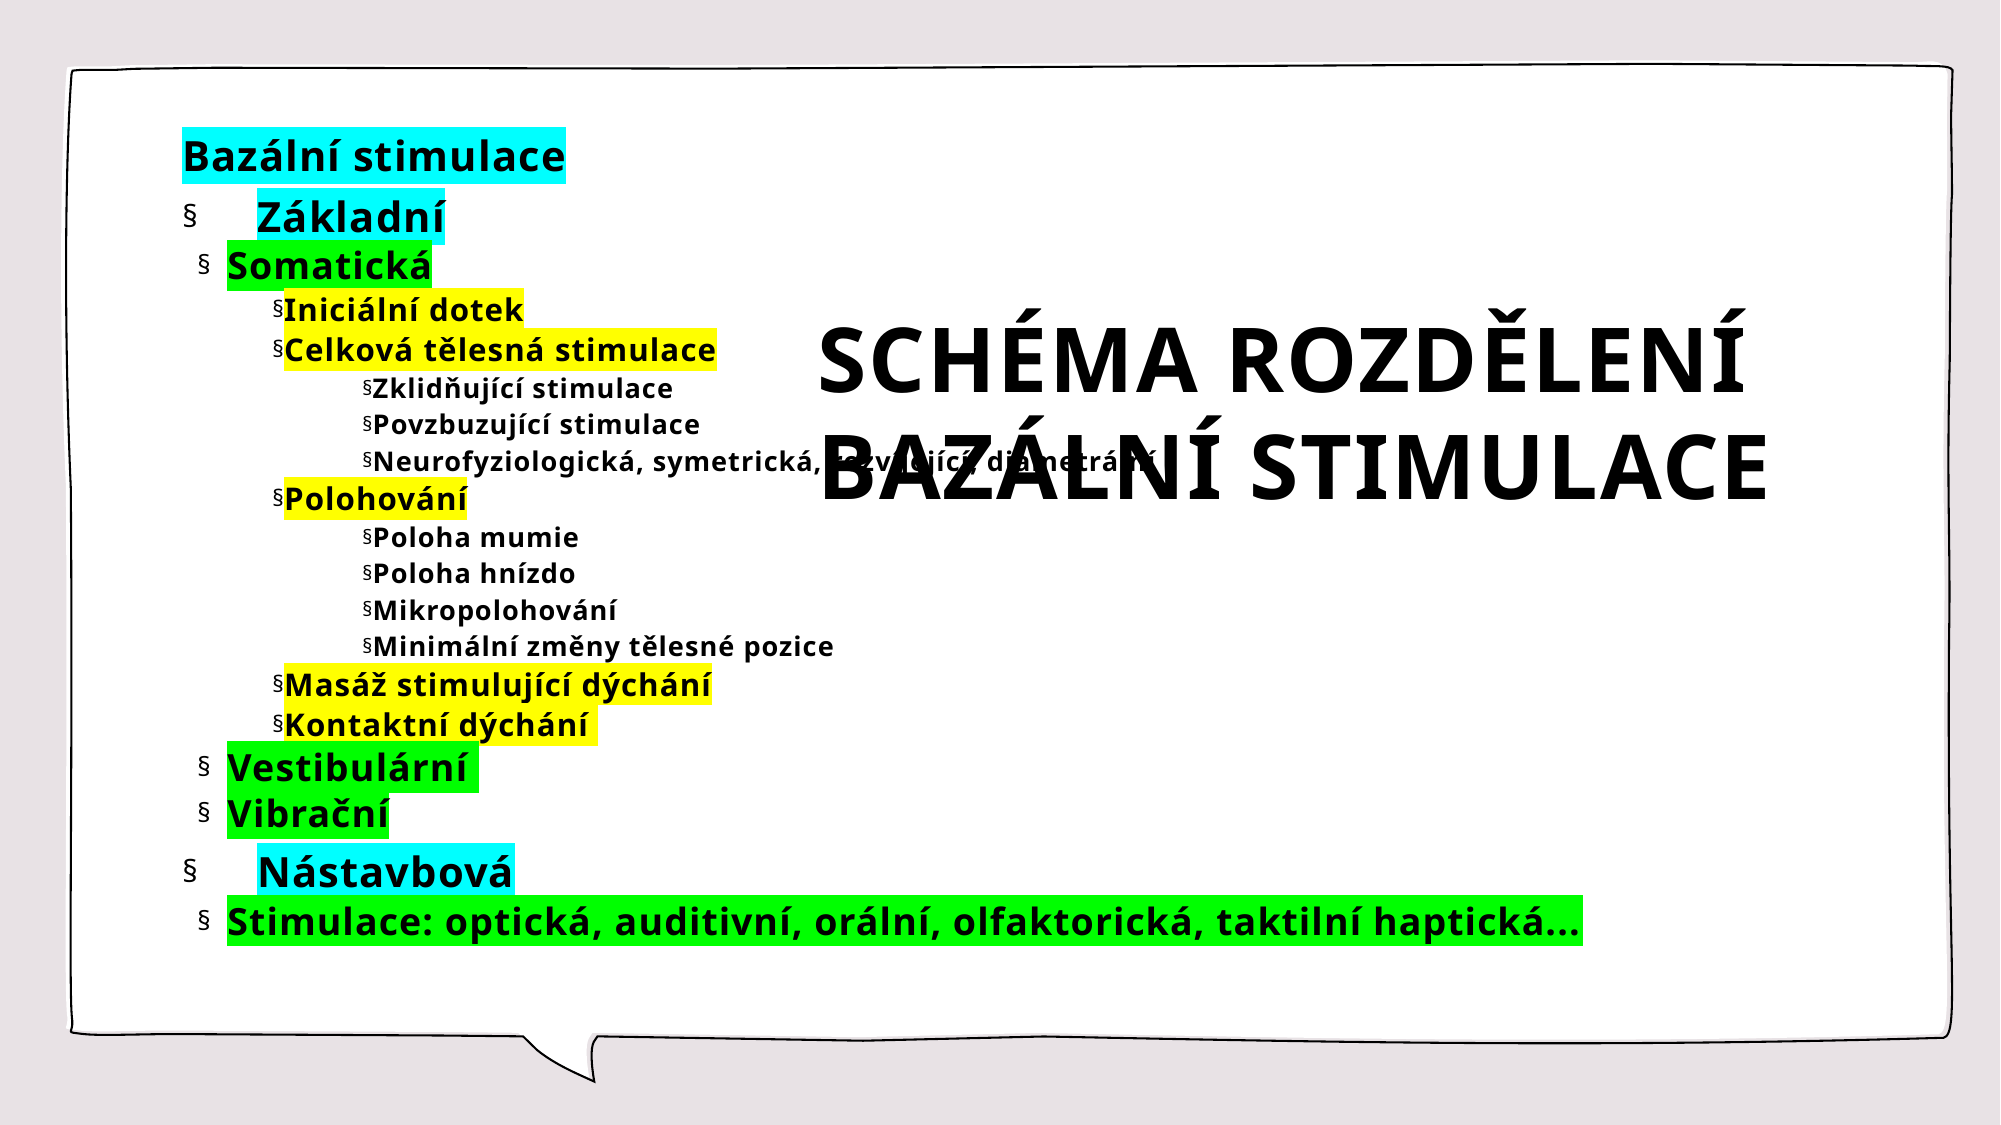

Bazální stimulace
Základní
Somatická
Iniciální dotek
Celková tělesná stimulace
Zklidňující stimulace
Povzbuzující stimulace
Neurofyziologická, symetrická, rozvíjející, diametrální
Polohování
Poloha mumie
Poloha hnízdo
Mikropolohování
Minimální změny tělesné pozice
Masáž stimulující dýchání
Kontaktní dýchání
Vestibulární
Vibrační
Nástavbová
Stimulace: optická, auditivní, orální, olfaktorická, taktilní haptická...
# SCHÉMA ROZDĚLENÍ BAZÁLNÍ STIMULACE